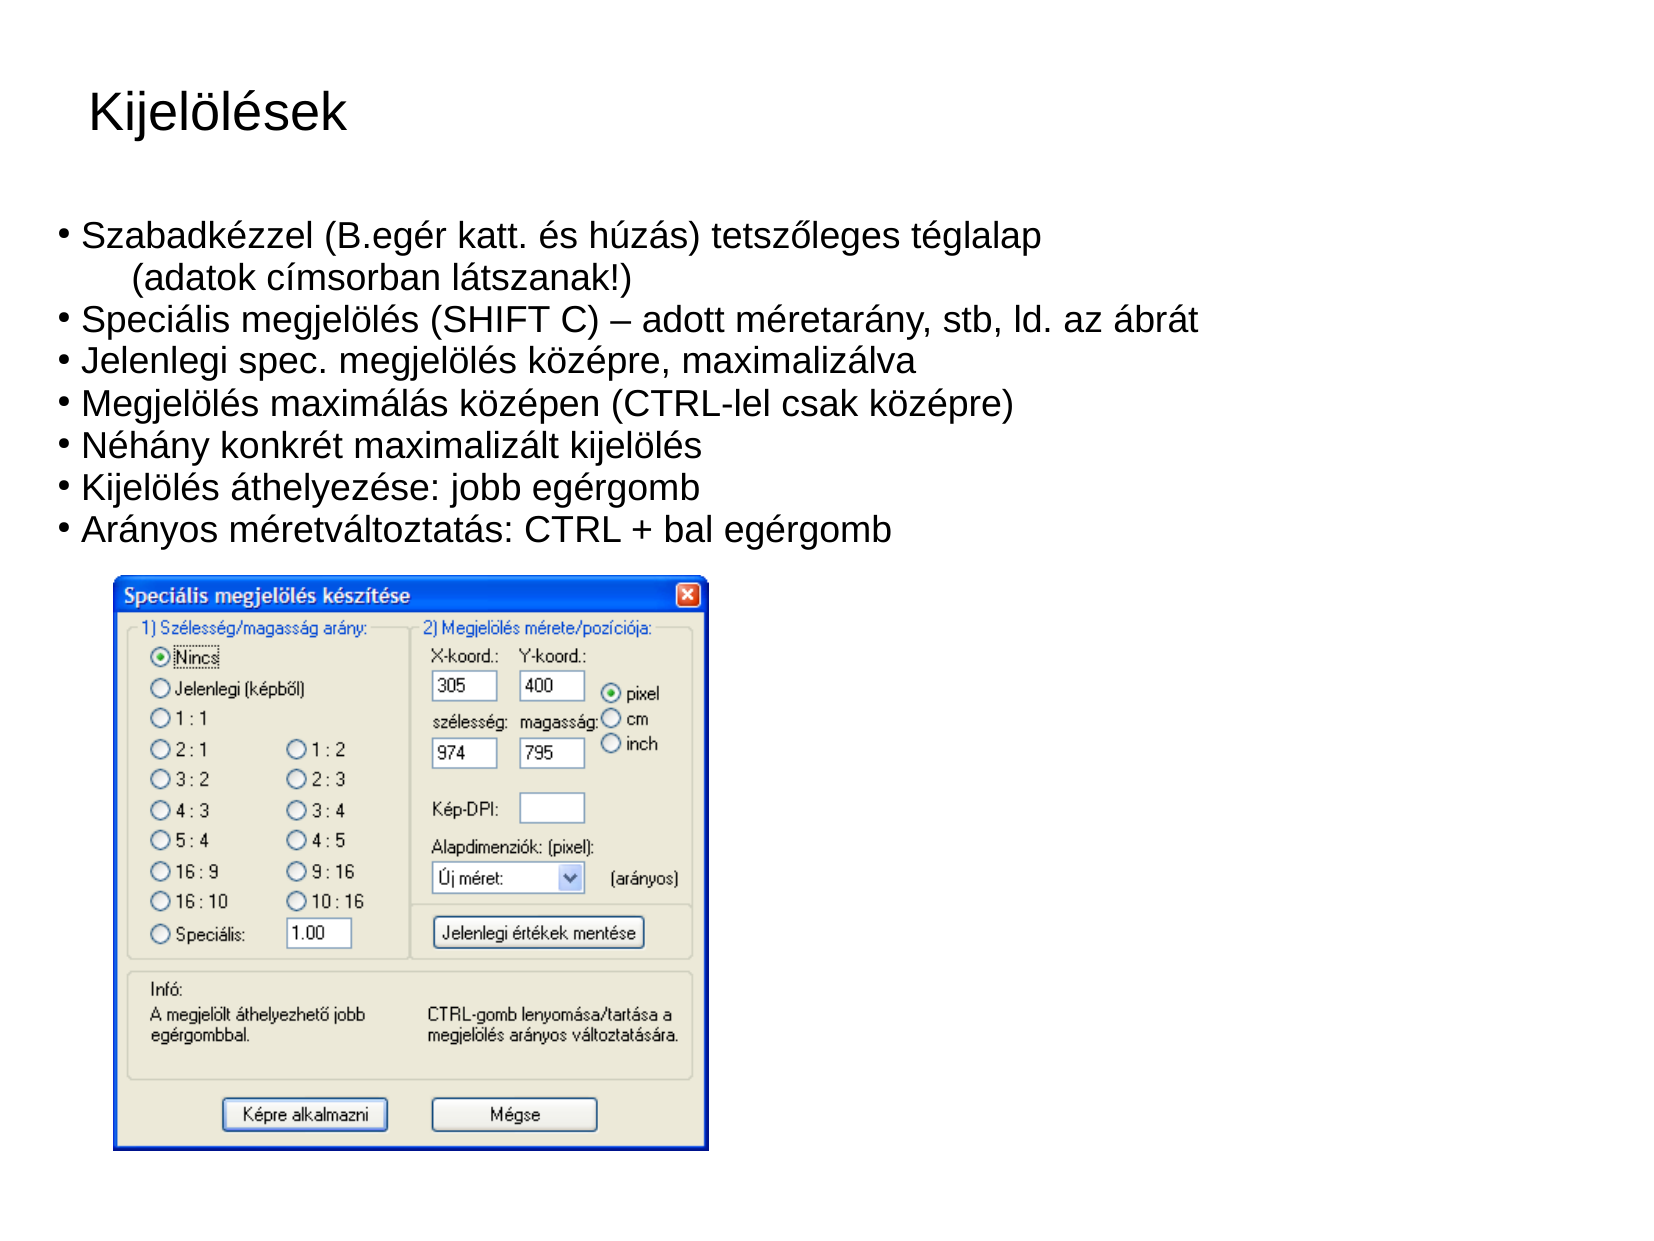

Kijelölések
 Szabadkézzel (B.egér katt. és húzás) tetszőleges téglalap
	(adatok címsorban látszanak!)
 Speciális megjelölés (SHIFT C) – adott méretarány, stb, ld. az ábrát
 Jelenlegi spec. megjelölés középre, maximalizálva
 Megjelölés maximálás középen (CTRL-lel csak középre)
 Néhány konkrét maximalizált kijelölés
 Kijelölés áthelyezése: jobb egérgomb
 Arányos méretváltoztatás: CTRL + bal egérgomb